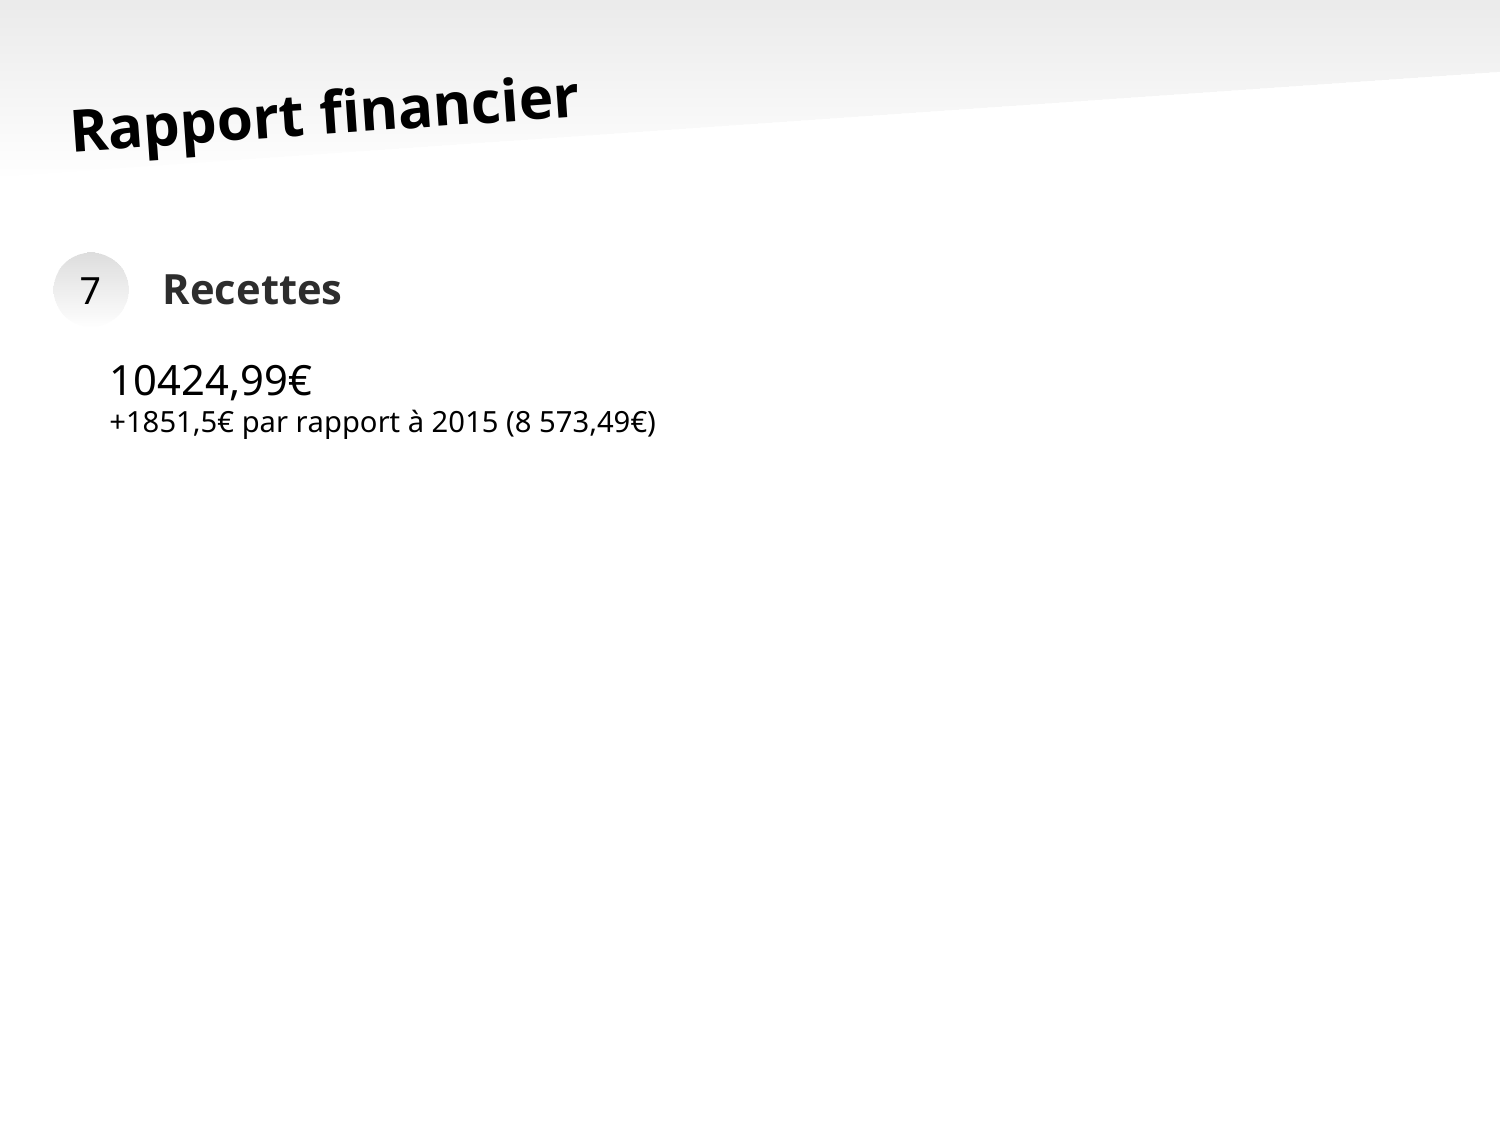

Rapport financier
Recettes
7
10424,99€
+1851,5€ par rapport à 2015 (8 573,49€)
5